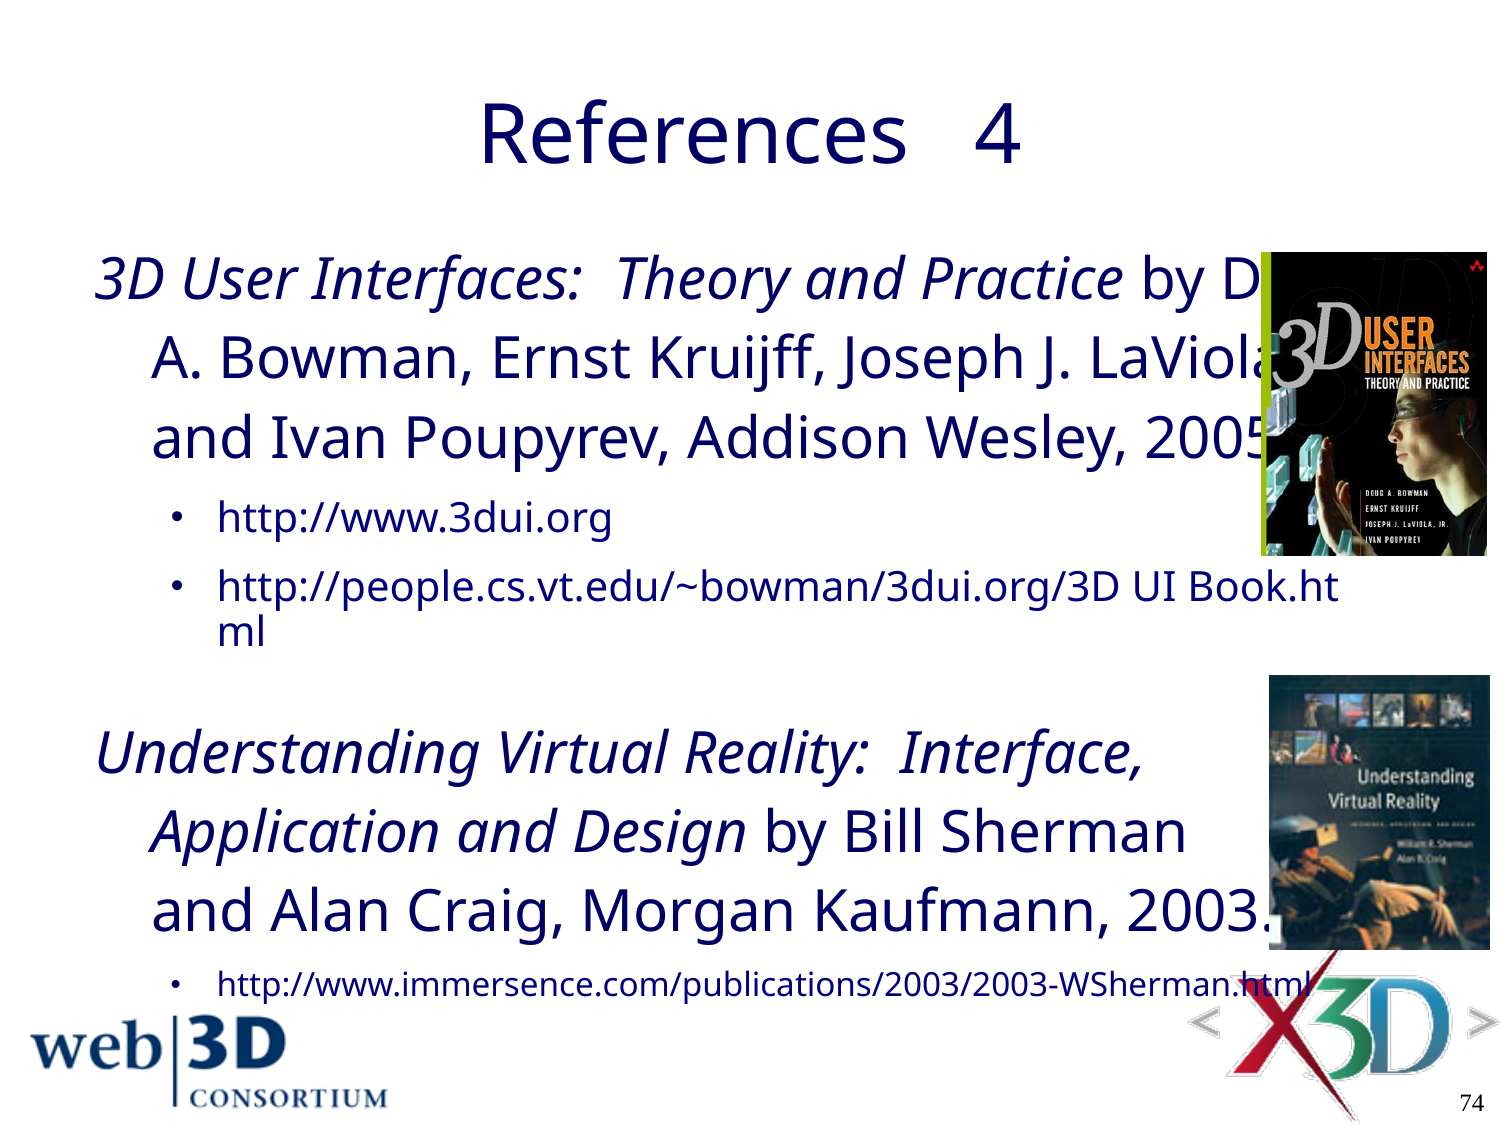

# References 4
3D User Interfaces: Theory and Practice by Doug A. Bowman, Ernst Kruijff, Joseph J. LaViola Jr. and Ivan Poupyrev, Addison Wesley, 2005.
http://www.3dui.org
http://people.cs.vt.edu/~bowman/3dui.org/3D UI Book.html
Understanding Virtual Reality: Interface, Application and Design by Bill Sherman and Alan Craig, Morgan Kaufmann, 2003.
http://www.immersence.com/publications/2003/2003-WSherman.html